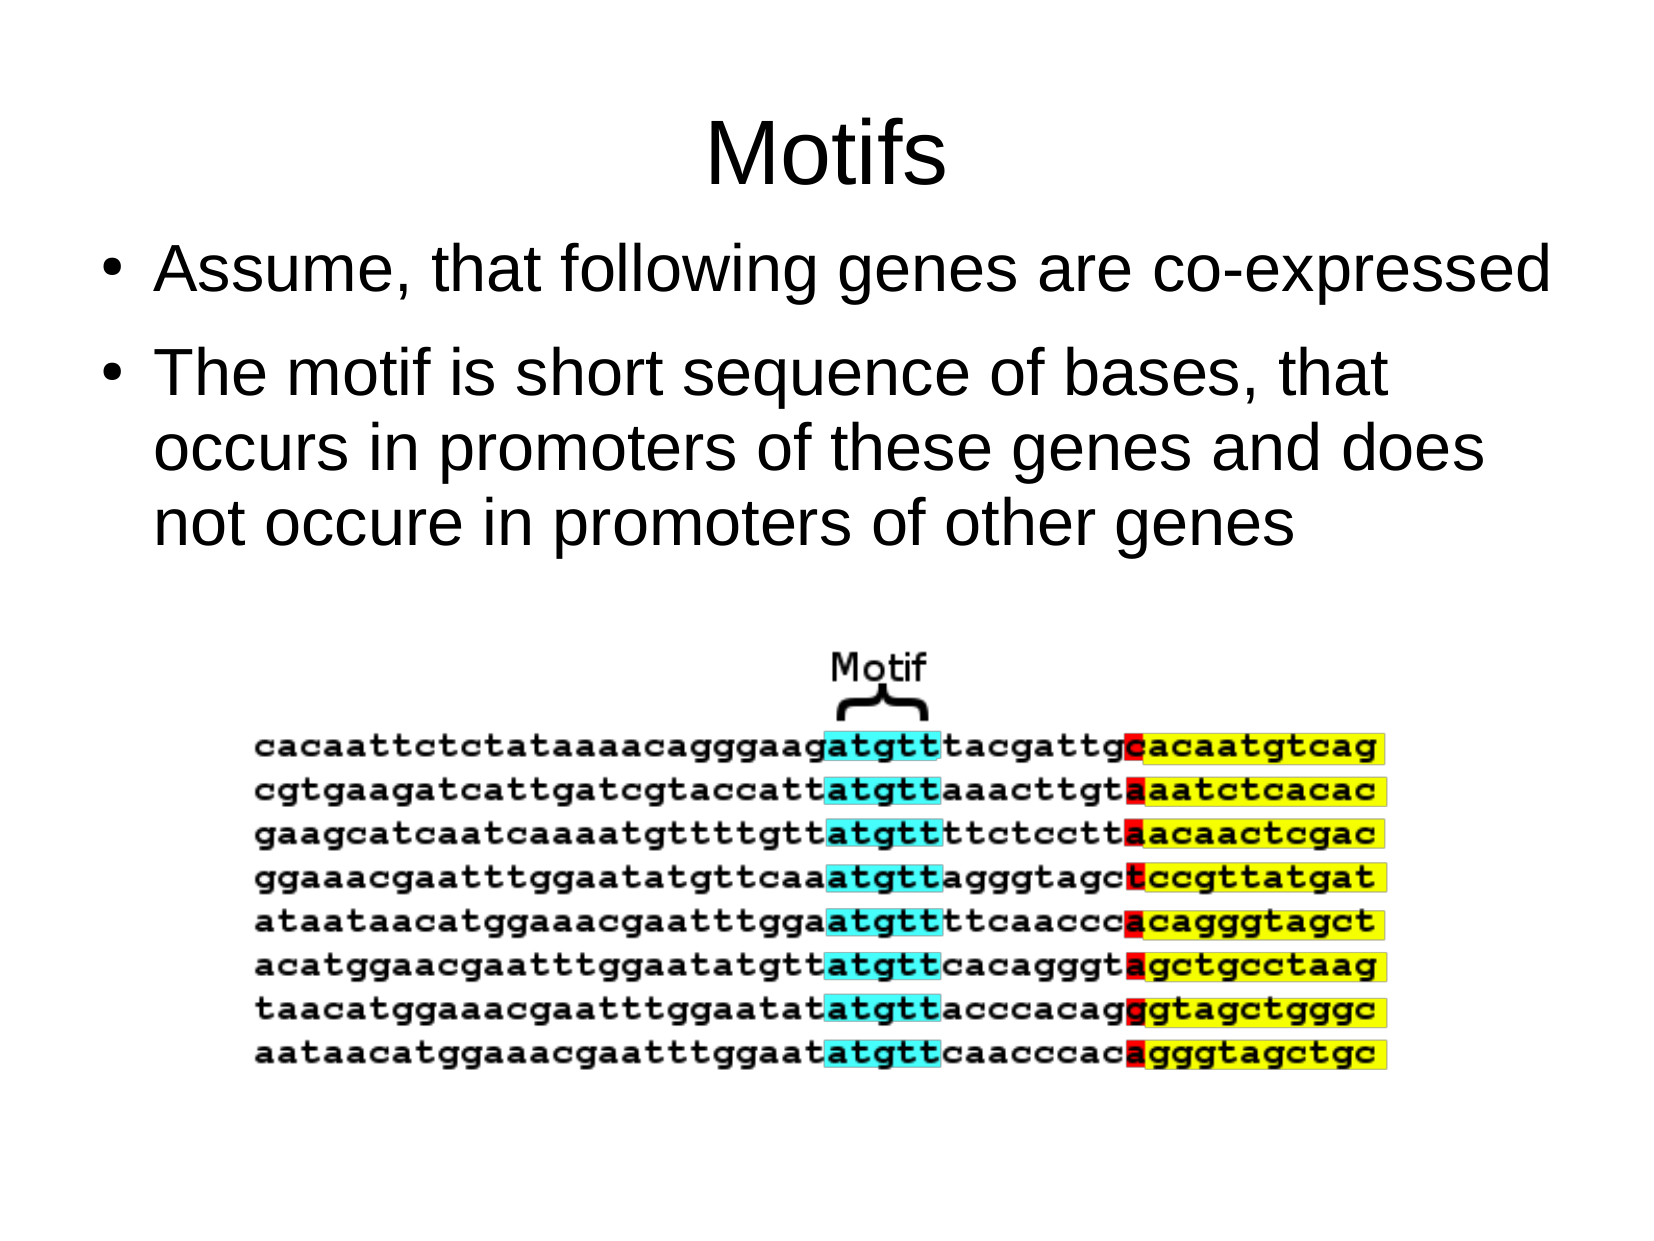

# Motifs
Assume, that following genes are co-expressed
The motif is short sequence of bases, that occurs in promoters of these genes and does not occure in promoters of other genes